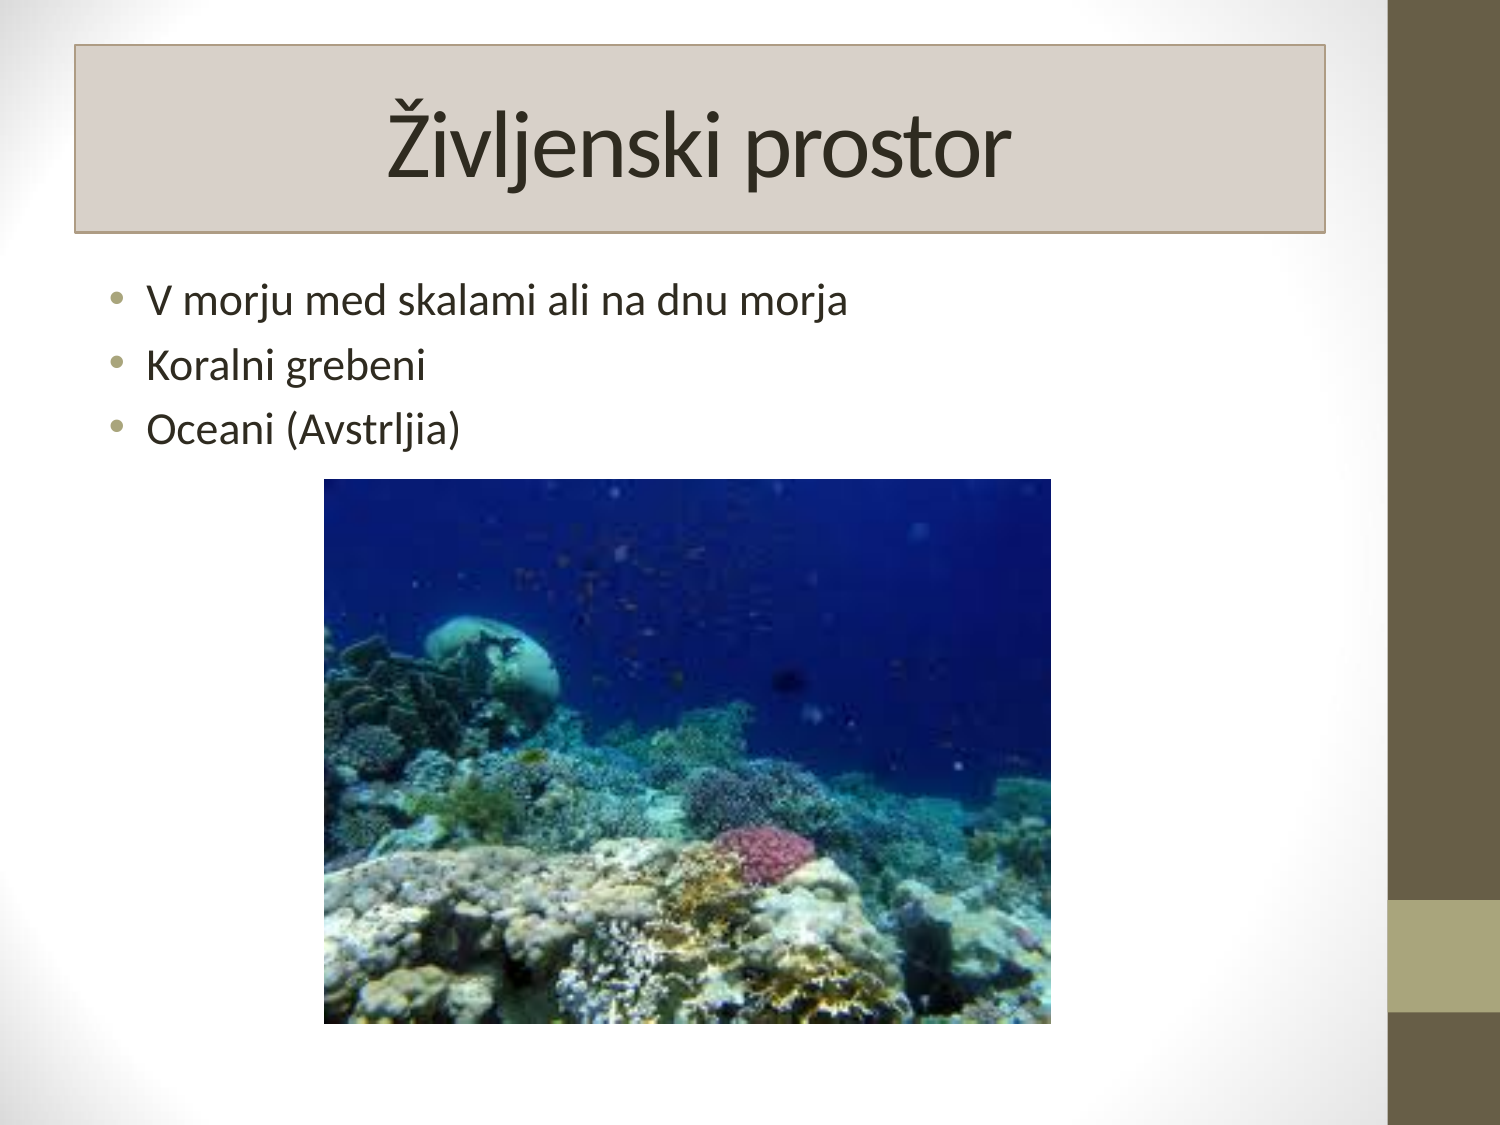

# Življenski prostor
V morju med skalami ali na dnu morja
Koralni grebeni
Oceani (Avstrljia)